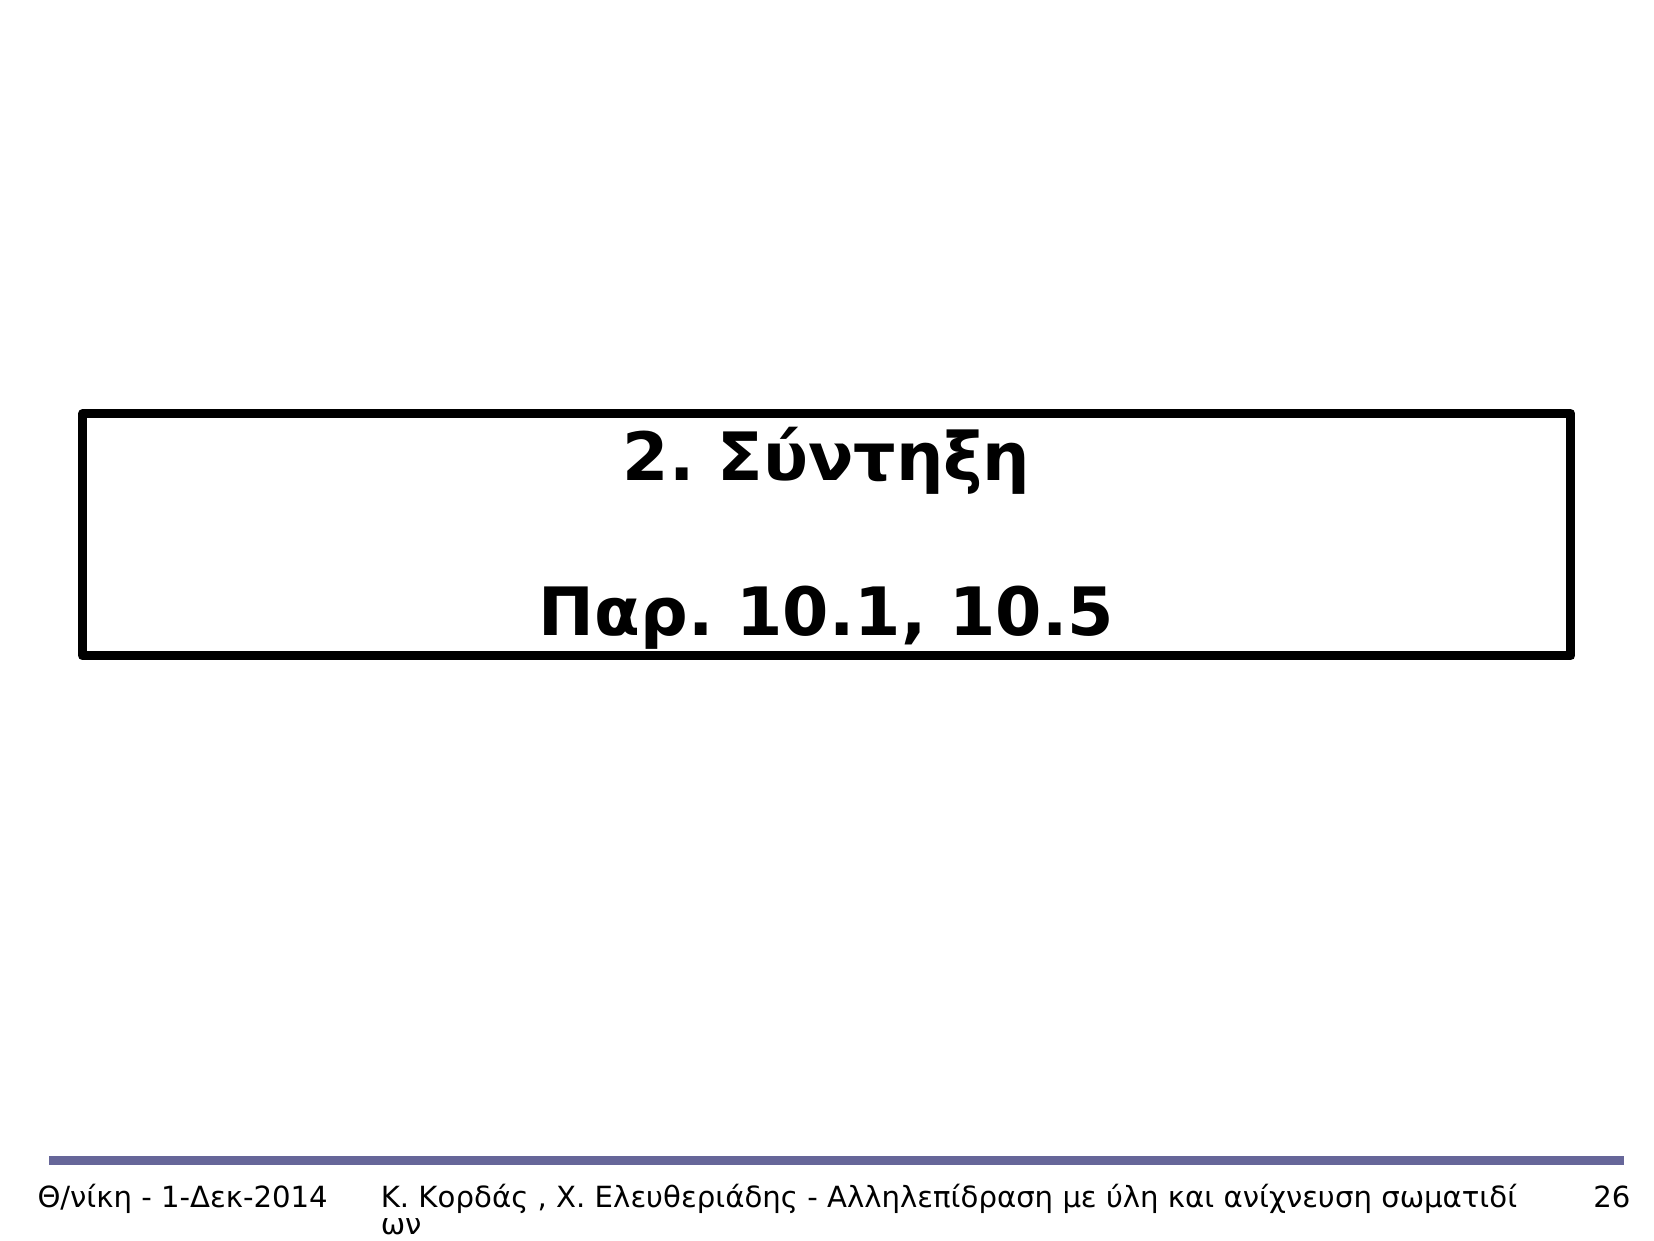

# 2. Σύντηξη
Παρ. 10.1, 10.5
Θ/νίκη - 1-Δεκ-2014
Κ. Κορδάς , Χ. Ελευθεριάδης - Αλληλεπίδραση με ύλη και ανίχνευση σωματιδίων
26